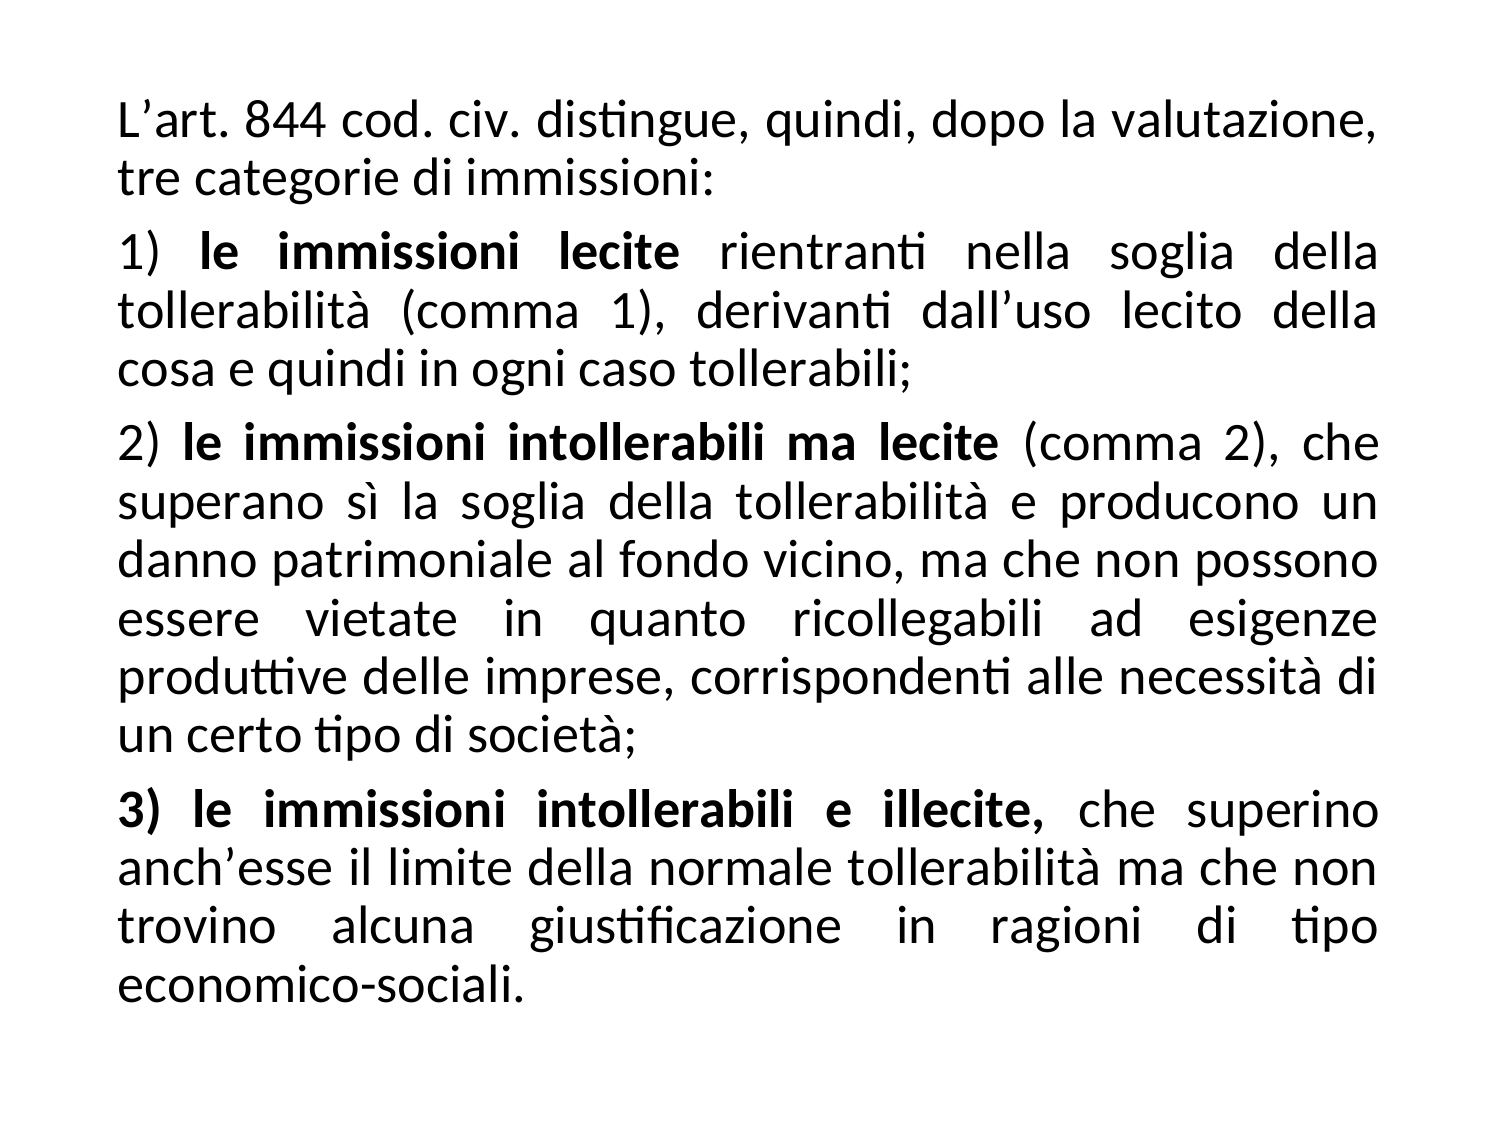

# L’art. 844 cod. civ. distingue, quindi, dopo la valutazione, tre categorie di immissioni:
1) le immissioni lecite rientranti nella soglia della tollerabilità (comma 1), derivanti dall’uso lecito della cosa e quindi in ogni caso tollerabili;
2) le immissioni intollerabili ma lecite (comma 2), che superano sì la soglia della tollerabilità e producono un danno patrimoniale al fondo vicino, ma che non possono essere vietate in quanto ricollegabili ad esigenze produttive delle imprese, corrispondenti alle necessità di un certo tipo di società;
3) le immissioni intollerabili e illecite, che superino anch’esse il limite della normale tollerabilità ma che non trovino alcuna giustificazione in ragioni di tipo economico-sociali.